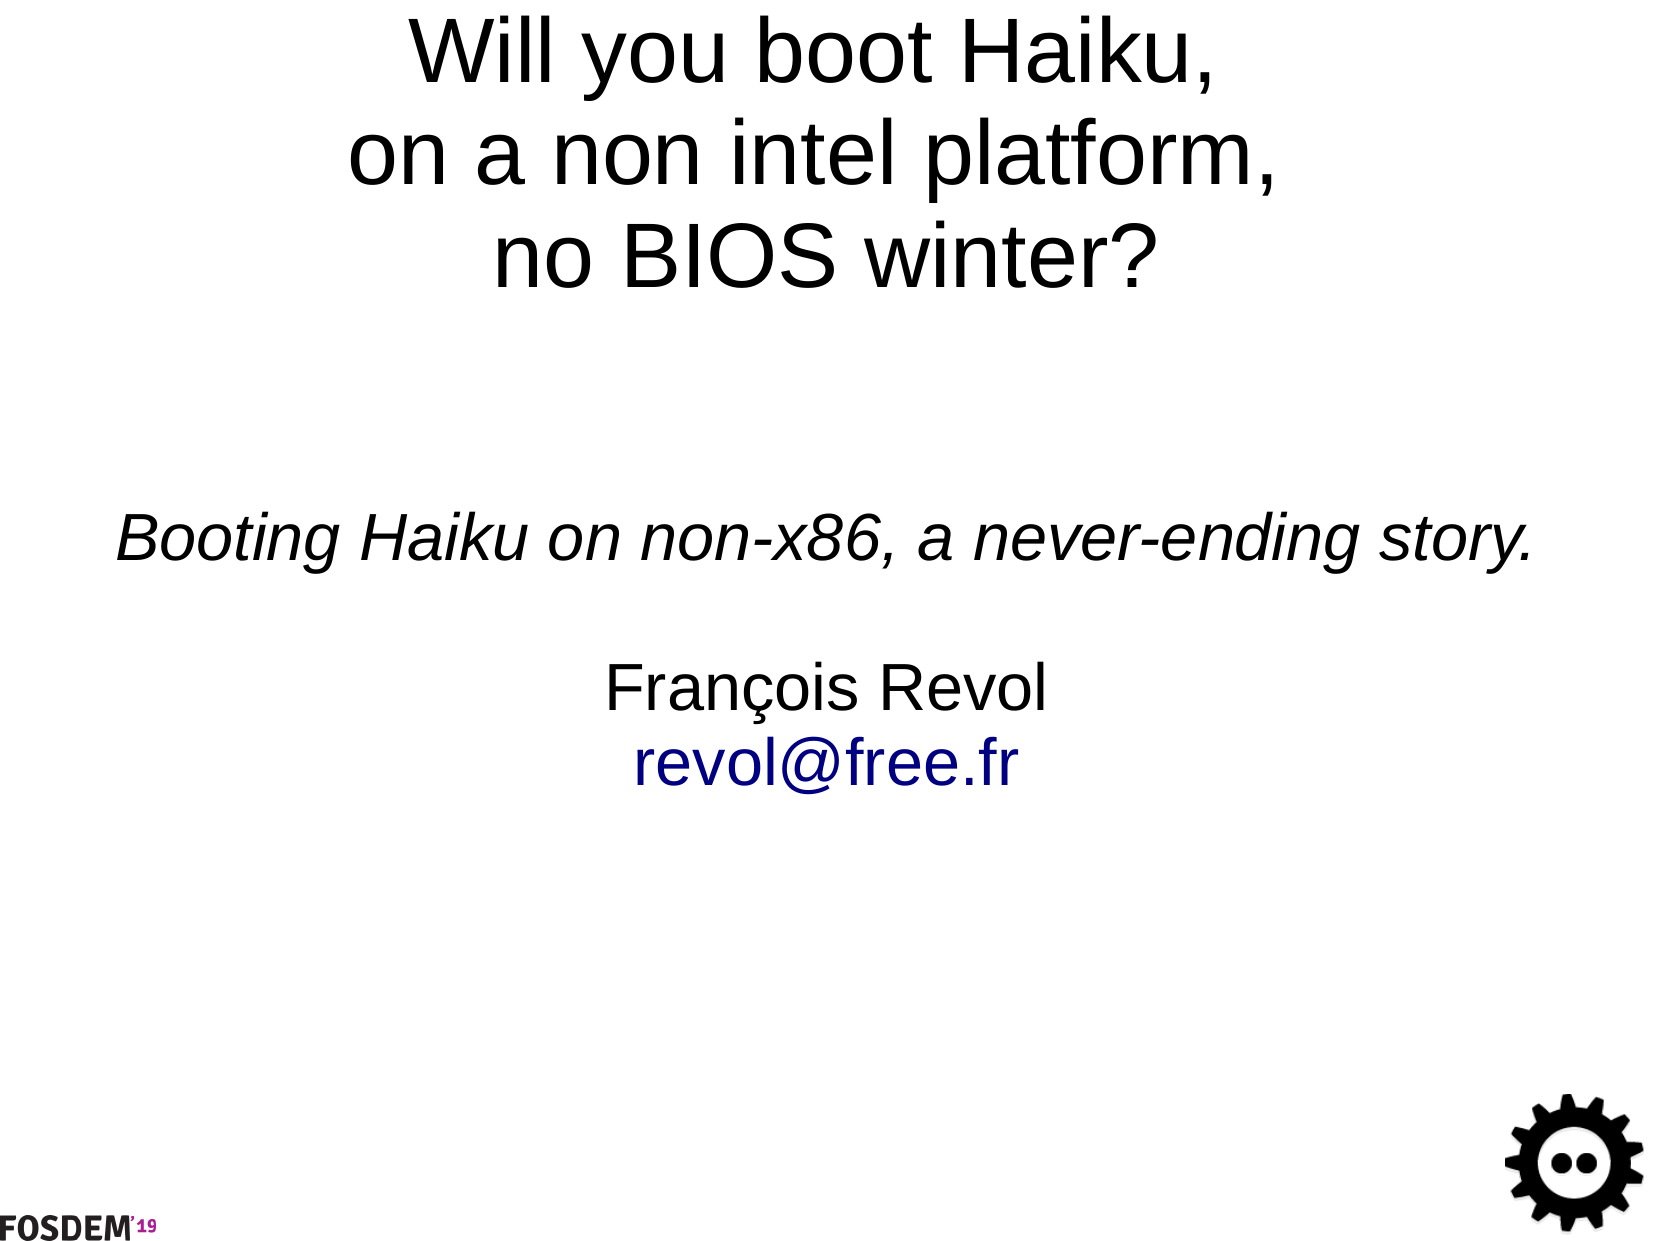

# Will you boot Haiku, on a non intel platform, no BIOS winter?
Booting Haiku on non-x86, a never-ending story.
François Revol
revol@free.fr